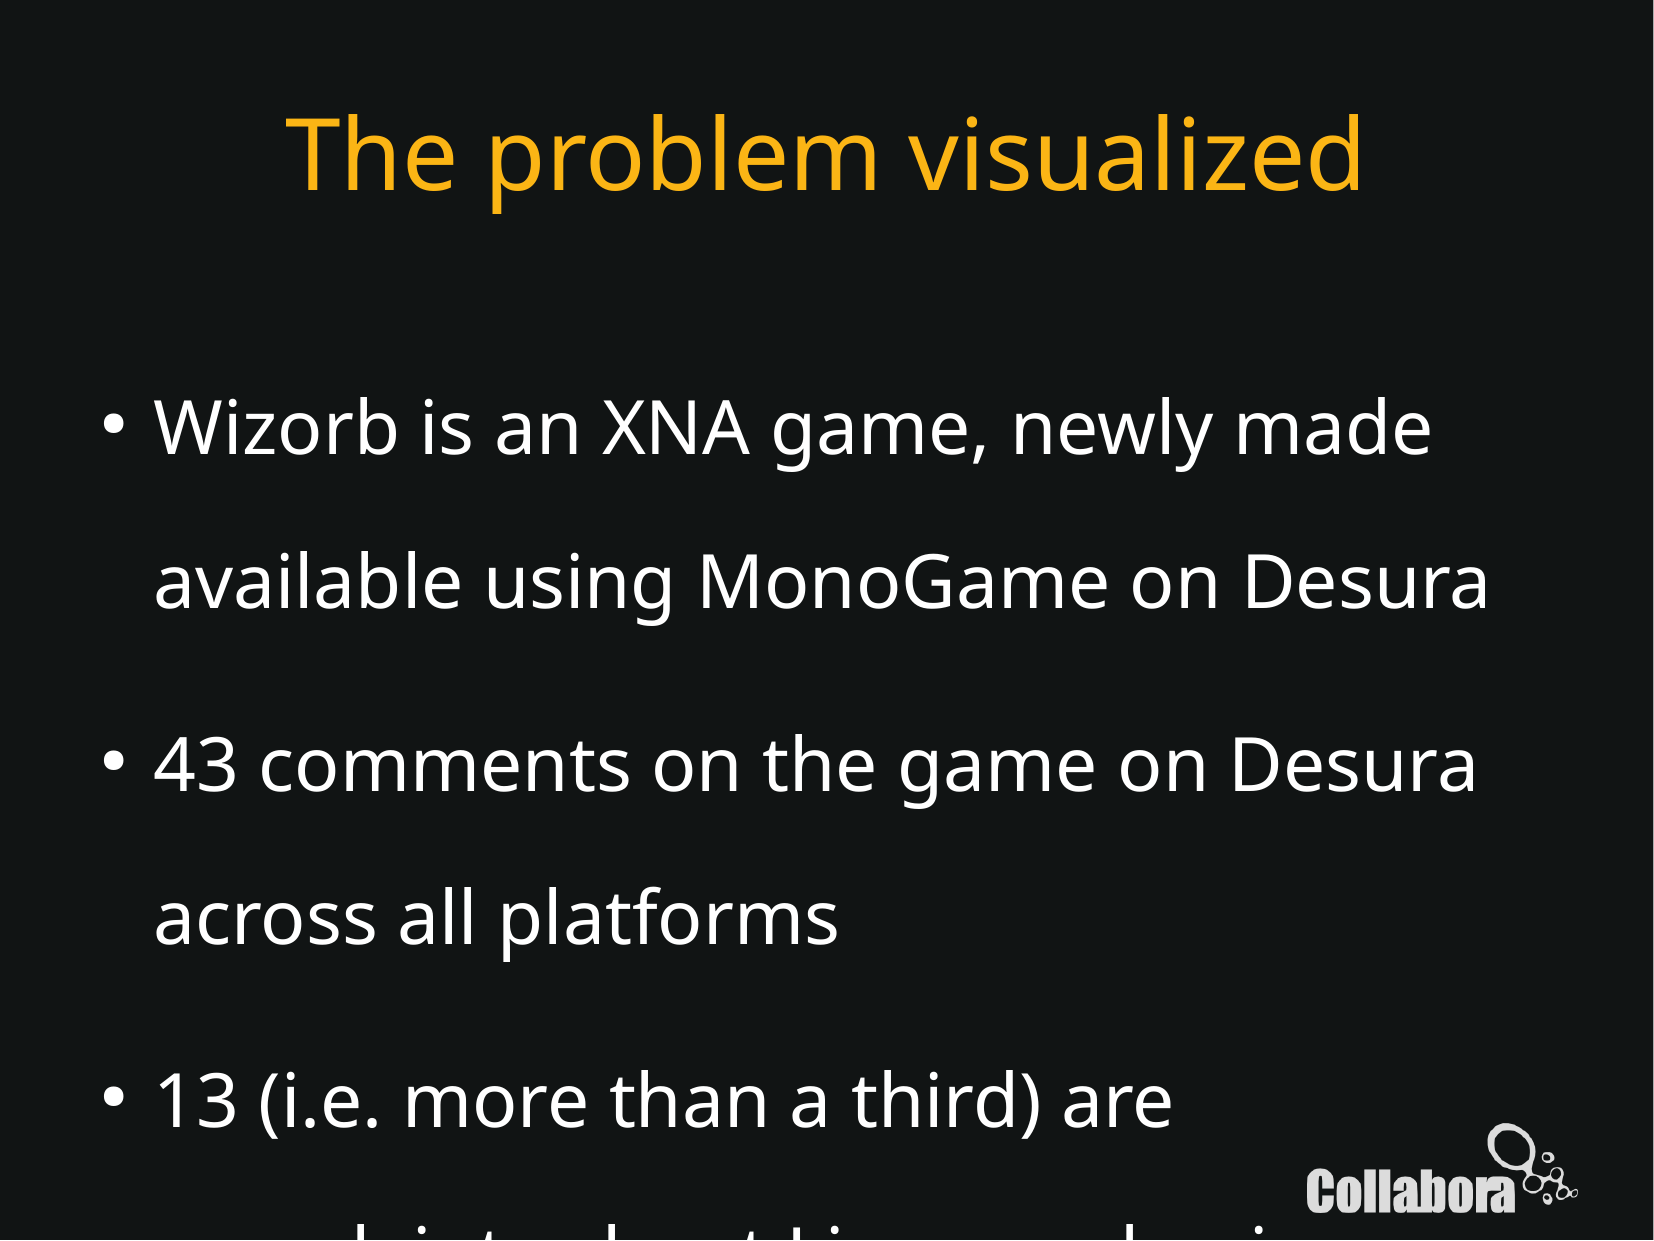

# The problem visualized
Wizorb is an XNA game, newly made available using MonoGame on Desura
43 comments on the game on Desura across all platforms
13 (i.e. more than a third) are complaints about Linux packaging errors.